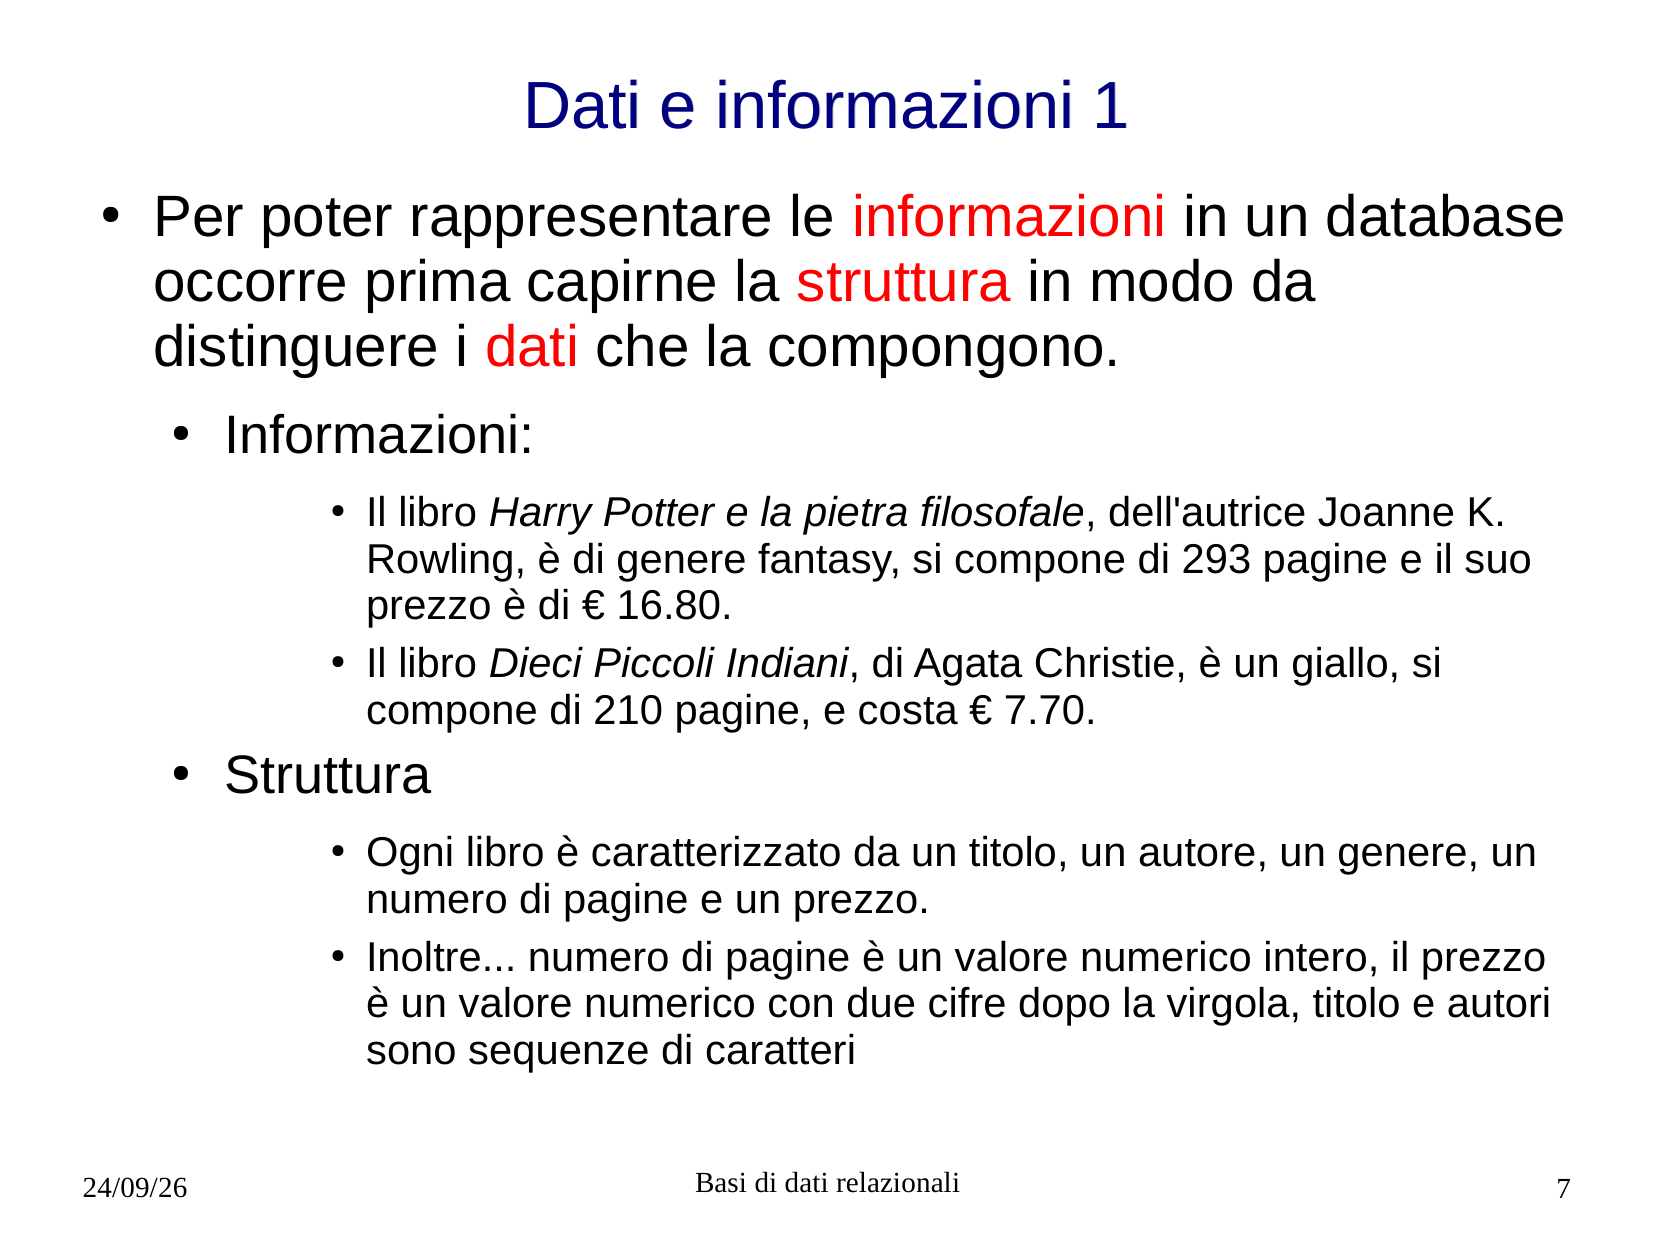

# Dati e informazioni 1
Per poter rappresentare le informazioni in un database occorre prima capirne la struttura in modo da distinguere i dati che la compongono.
Informazioni:
Il libro Harry Potter e la pietra filosofale, dell'autrice Joanne K. Rowling, è di genere fantasy, si compone di 293 pagine e il suo prezzo è di € 16.80.
Il libro Dieci Piccoli Indiani, di Agata Christie, è un giallo, si compone di 210 pagine, e costa € 7.70.
Struttura
Ogni libro è caratterizzato da un titolo, un autore, un genere, un numero di pagine e un prezzo.
Inoltre... numero di pagine è un valore numerico intero, il prezzo è un valore numerico con due cifre dopo la virgola, titolo e autori sono sequenze di caratteri